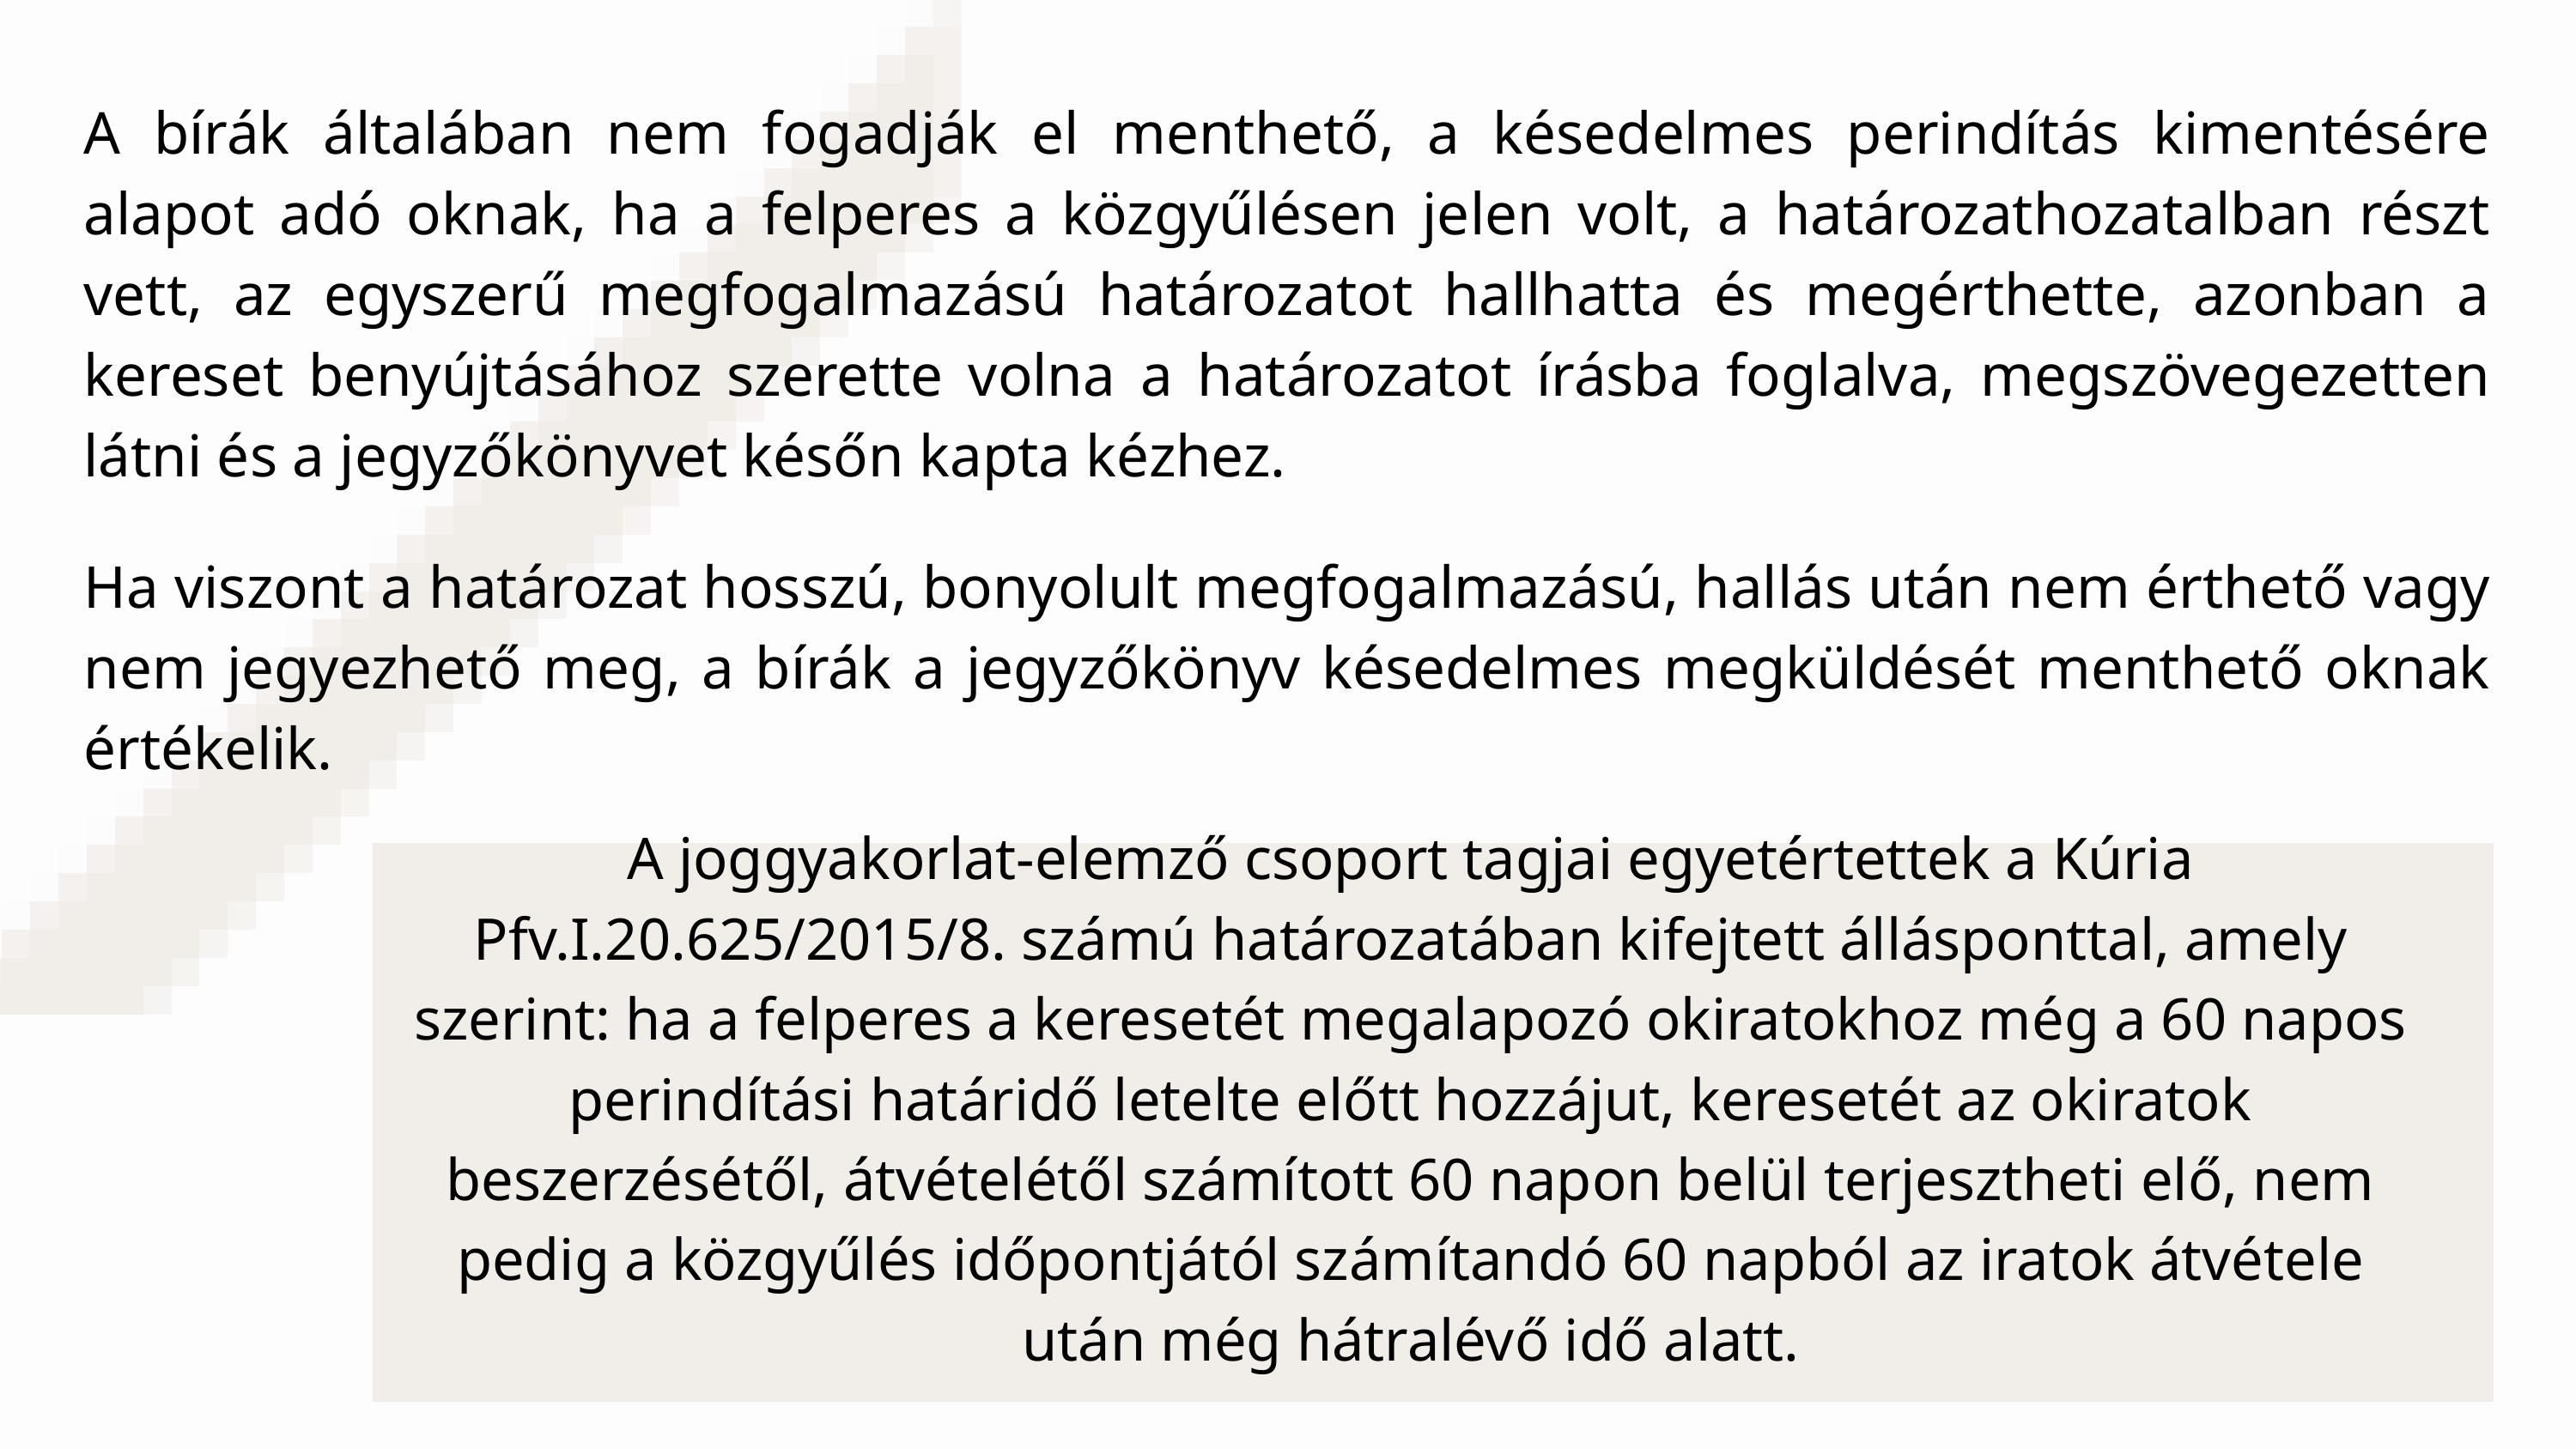

A bírák általában nem fogadják el menthető, a késedelmes perindítás kimentésére alapot adó oknak, ha a felperes a közgyűlésen jelen volt, a határozathozatalban részt vett, az egyszerű megfogalmazású határozatot hallhatta és megérthette, azonban a kereset benyújtásához szerette volna a határozatot írásba foglalva, megszövegezetten látni és a jegyzőkönyvet későn kapta kézhez.
Ha viszont a határozat hosszú, bonyolult megfogalmazású, hallás után nem érthető vagy nem jegyezhető meg, a bírák a jegyzőkönyv késedelmes megküldését menthető oknak értékelik.
A joggyakorlat-elemző csoport tagjai egyetértettek a Kúria Pfv.I.20.625/2015/8. számú határozatában kifejtett állásponttal, amely szerint: ha a felperes a keresetét megalapozó okiratokhoz még a 60 napos perindítási határidő letelte előtt hozzájut, keresetét az okiratok beszerzésétől, átvételétől számított 60 napon belül terjesztheti elő, nem pedig a közgyűlés időpontjától számítandó 60 napból az iratok átvétele után még hátralévő idő alatt.